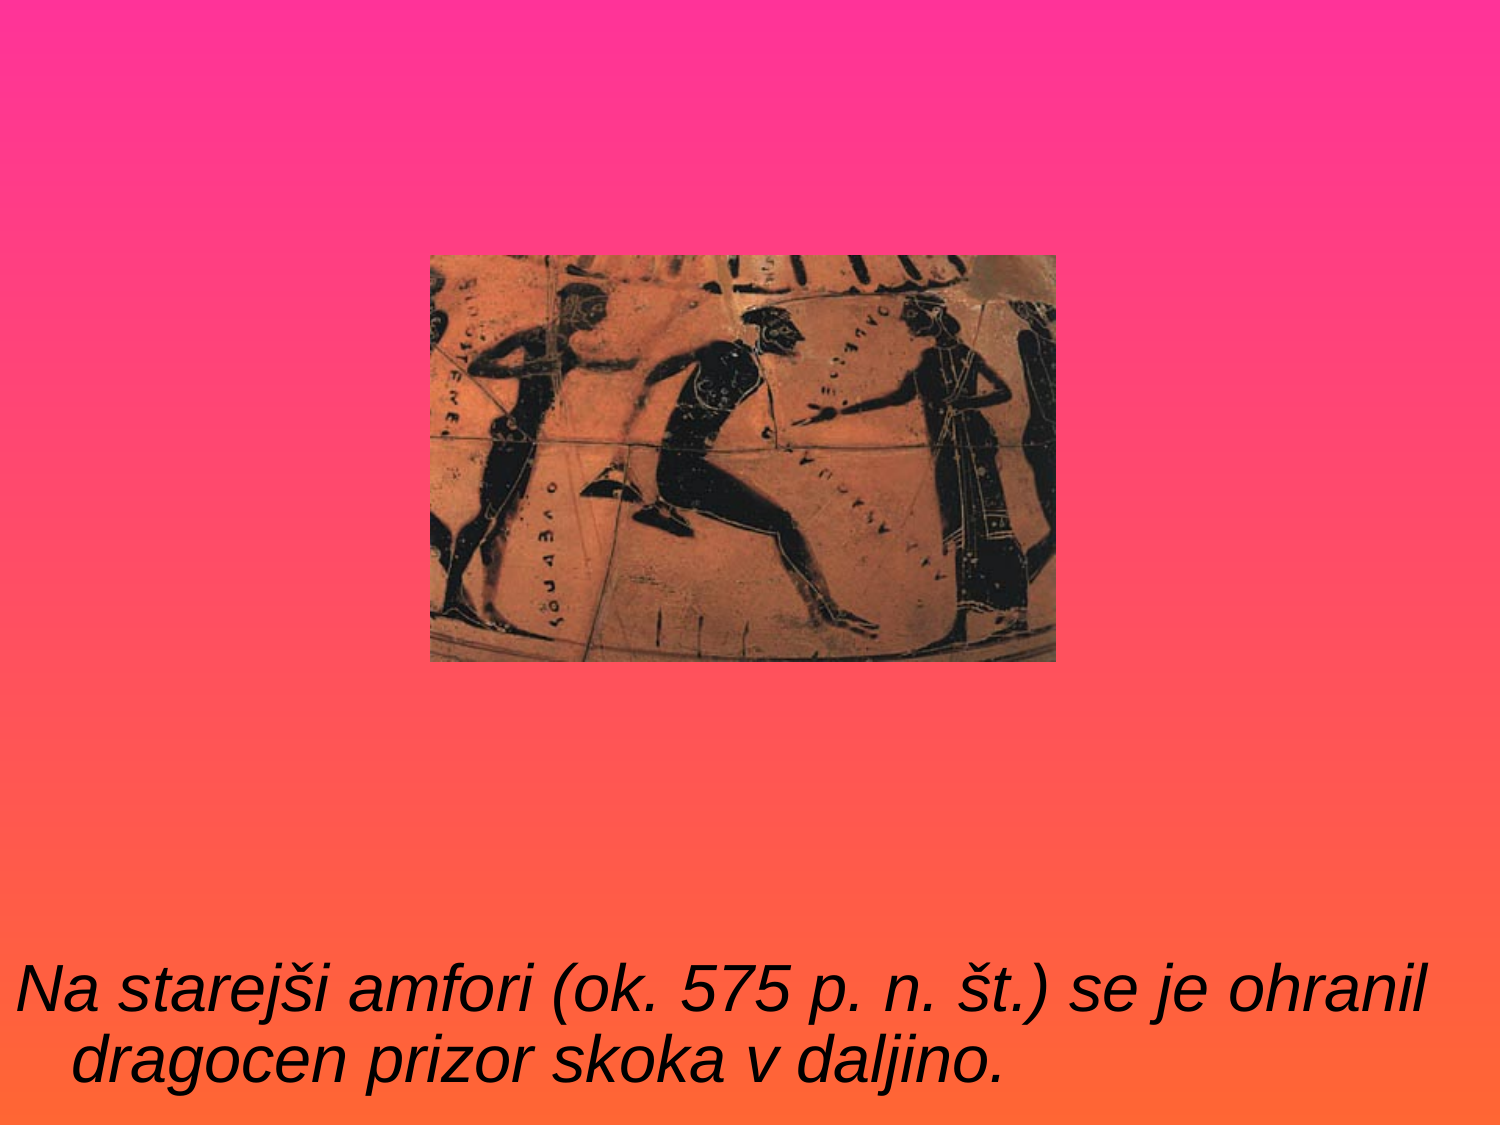

# Na starejši amfori (ok. 575 p. n. št.) se je ohranil dragocen prizor skoka v daljino.